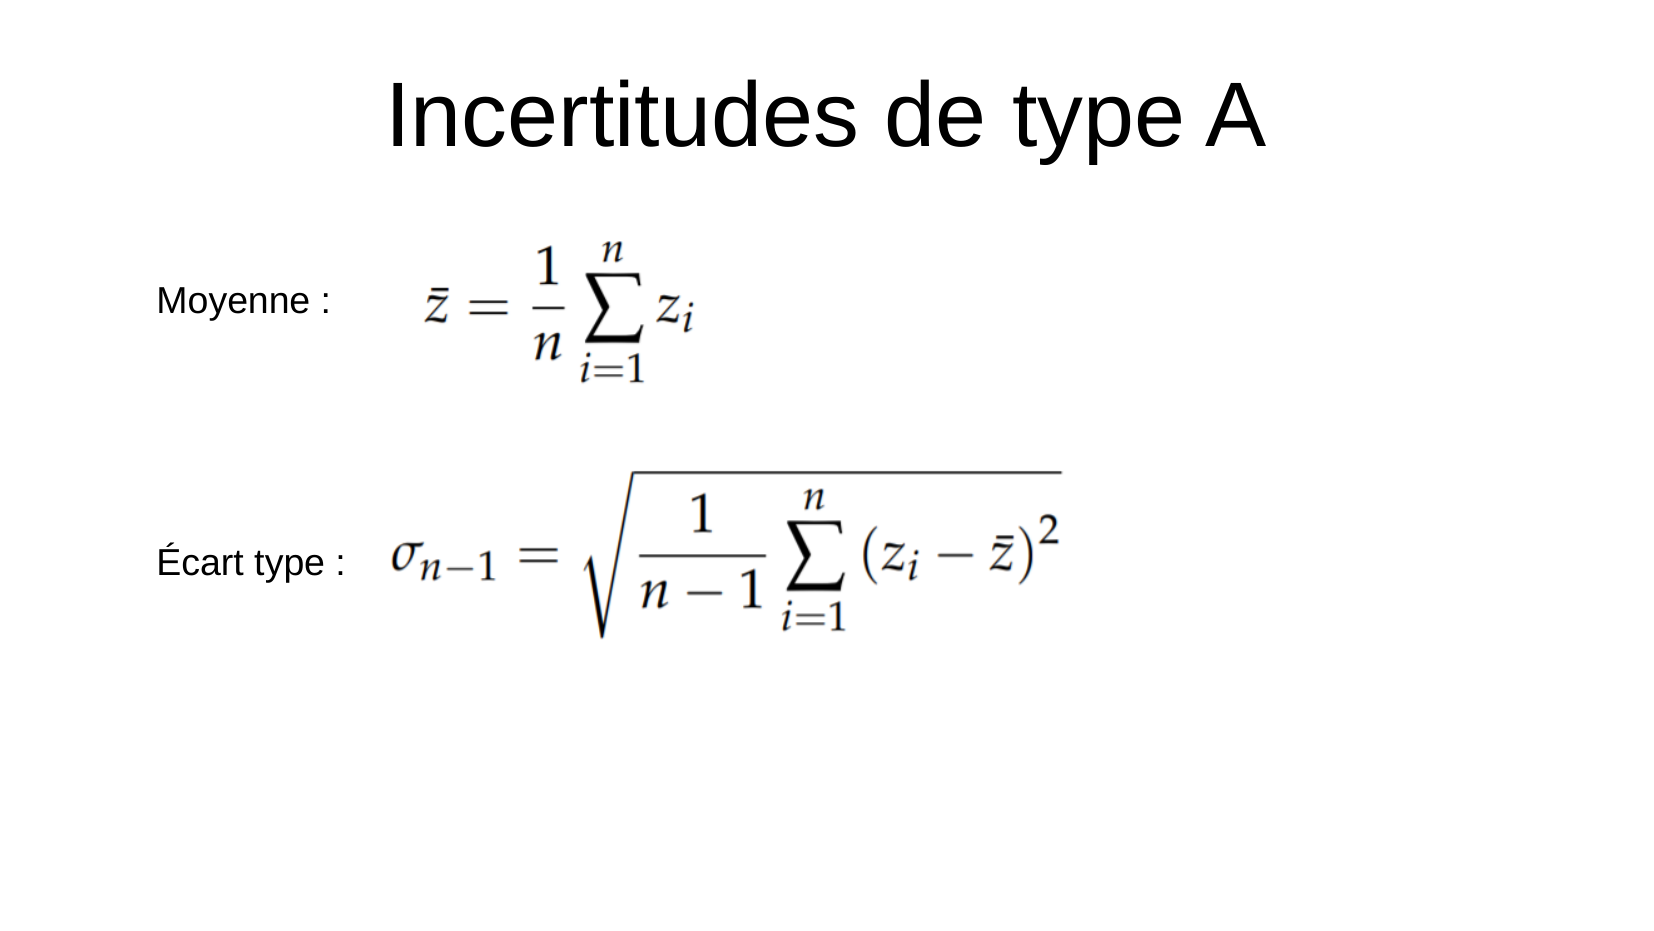

# Incertitudes de type A
Moyenne :
Écart type :